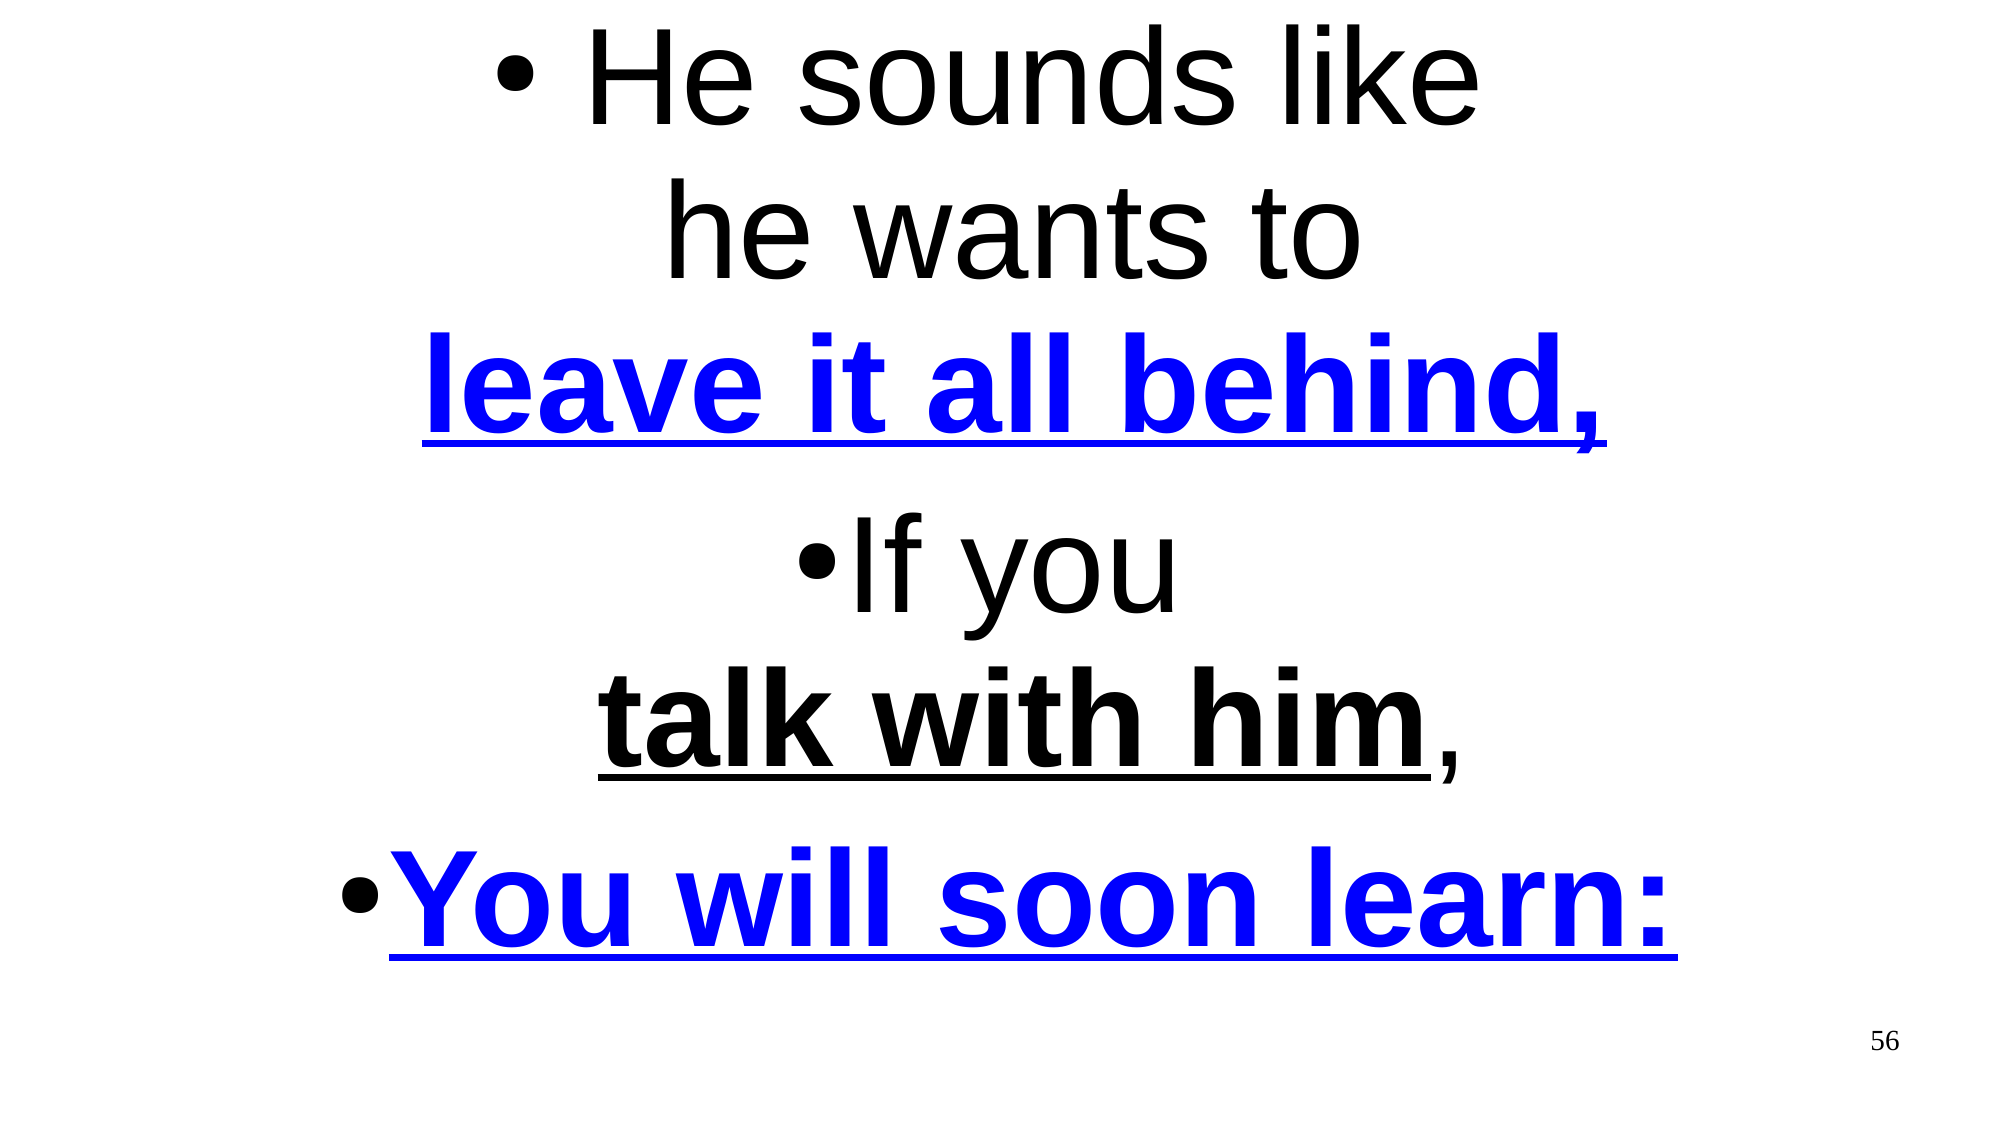

# He sounds like he wants to leave it all behind,
If you
talk with him,
You will soon learn:
56